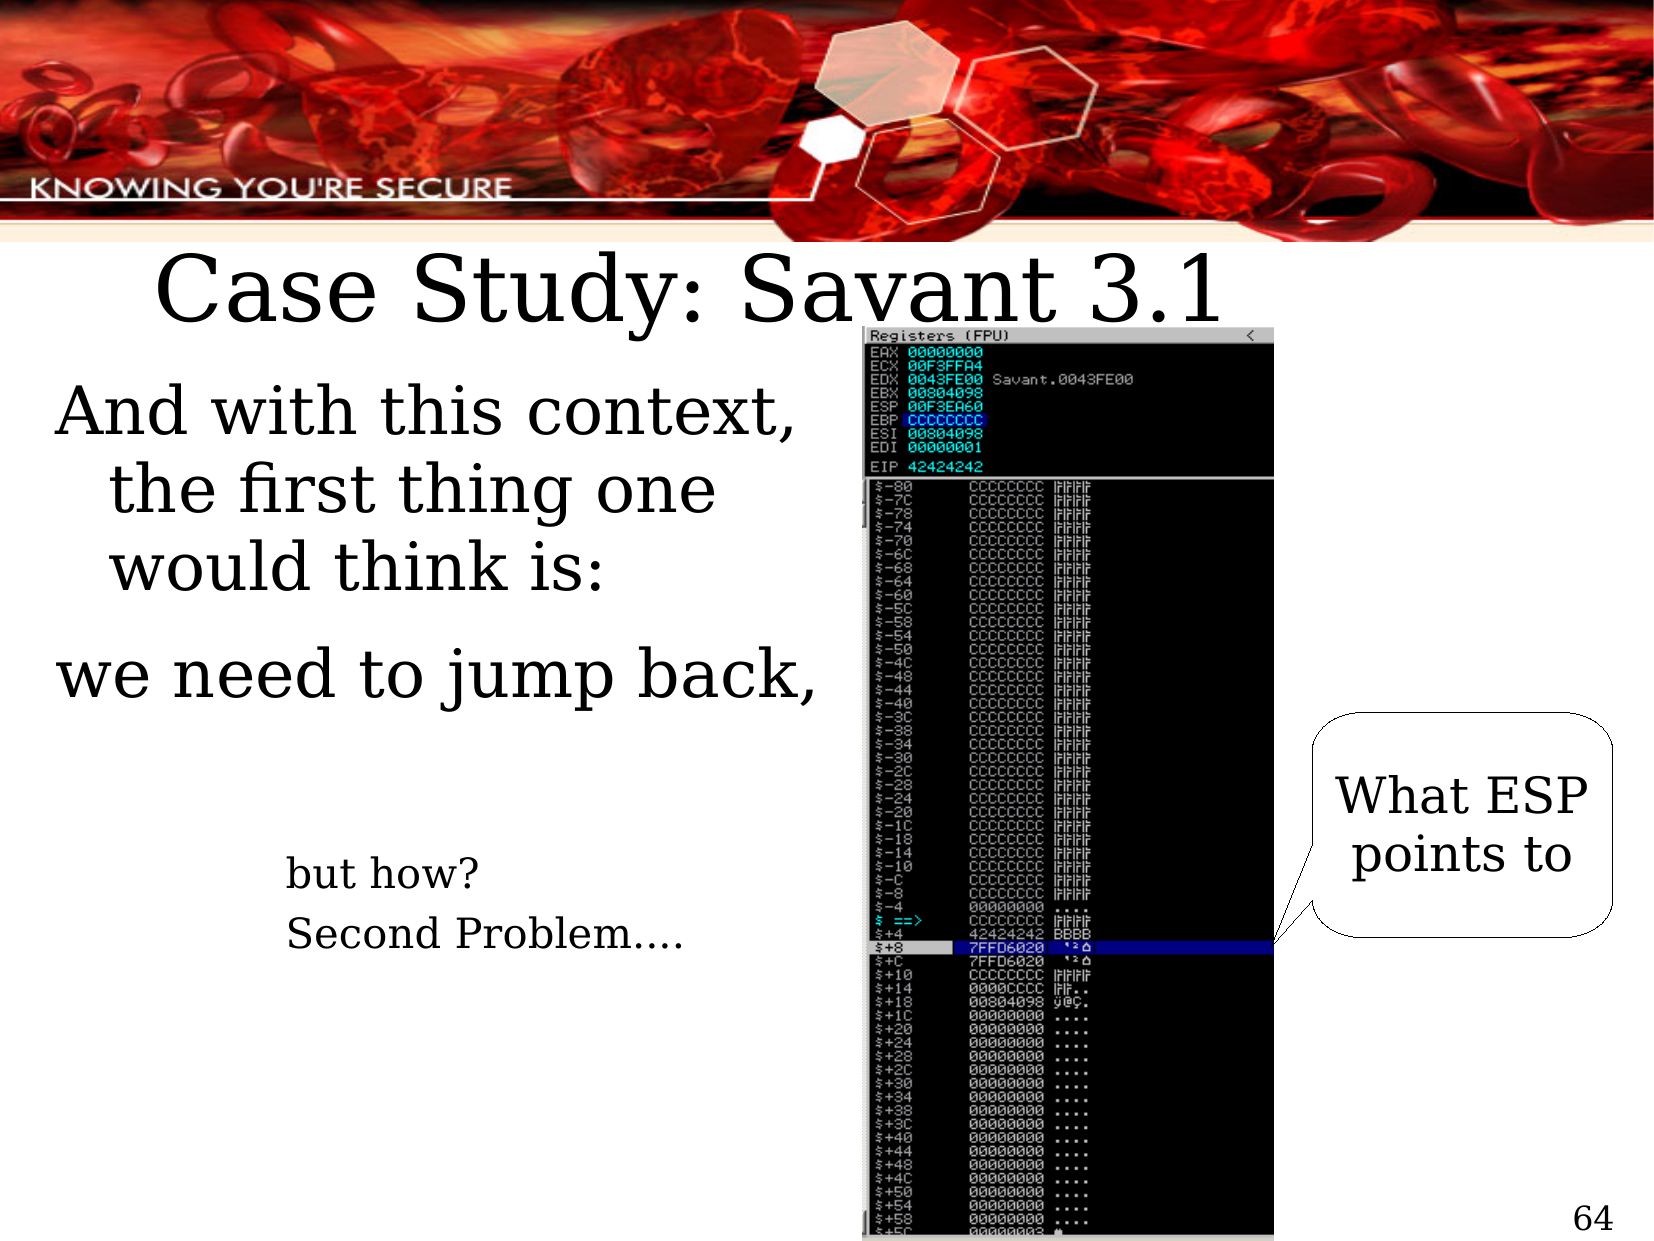

# Case Study: Savant 3.1
And with this context, the first thing one would think is:
we need to jump back,
but how?
Second Problem....
What ESP points to